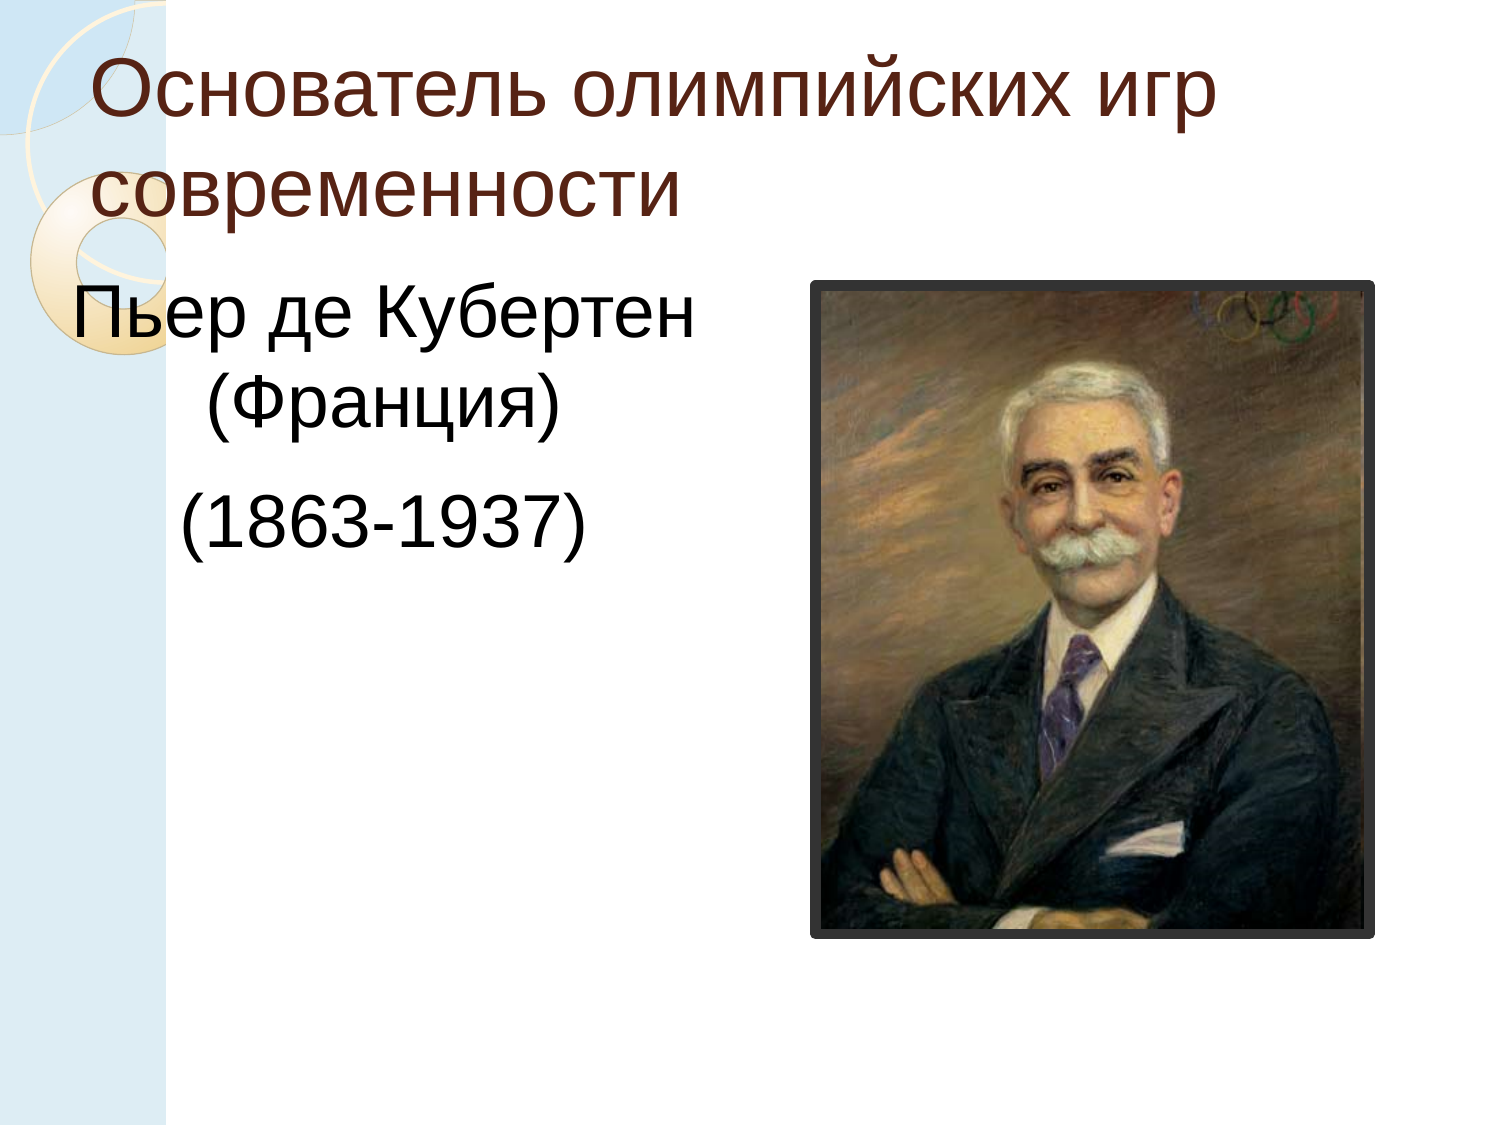

# Основатель олимпийских игр современности
Пьер де Кубертен (Франция)
(1863-1937)